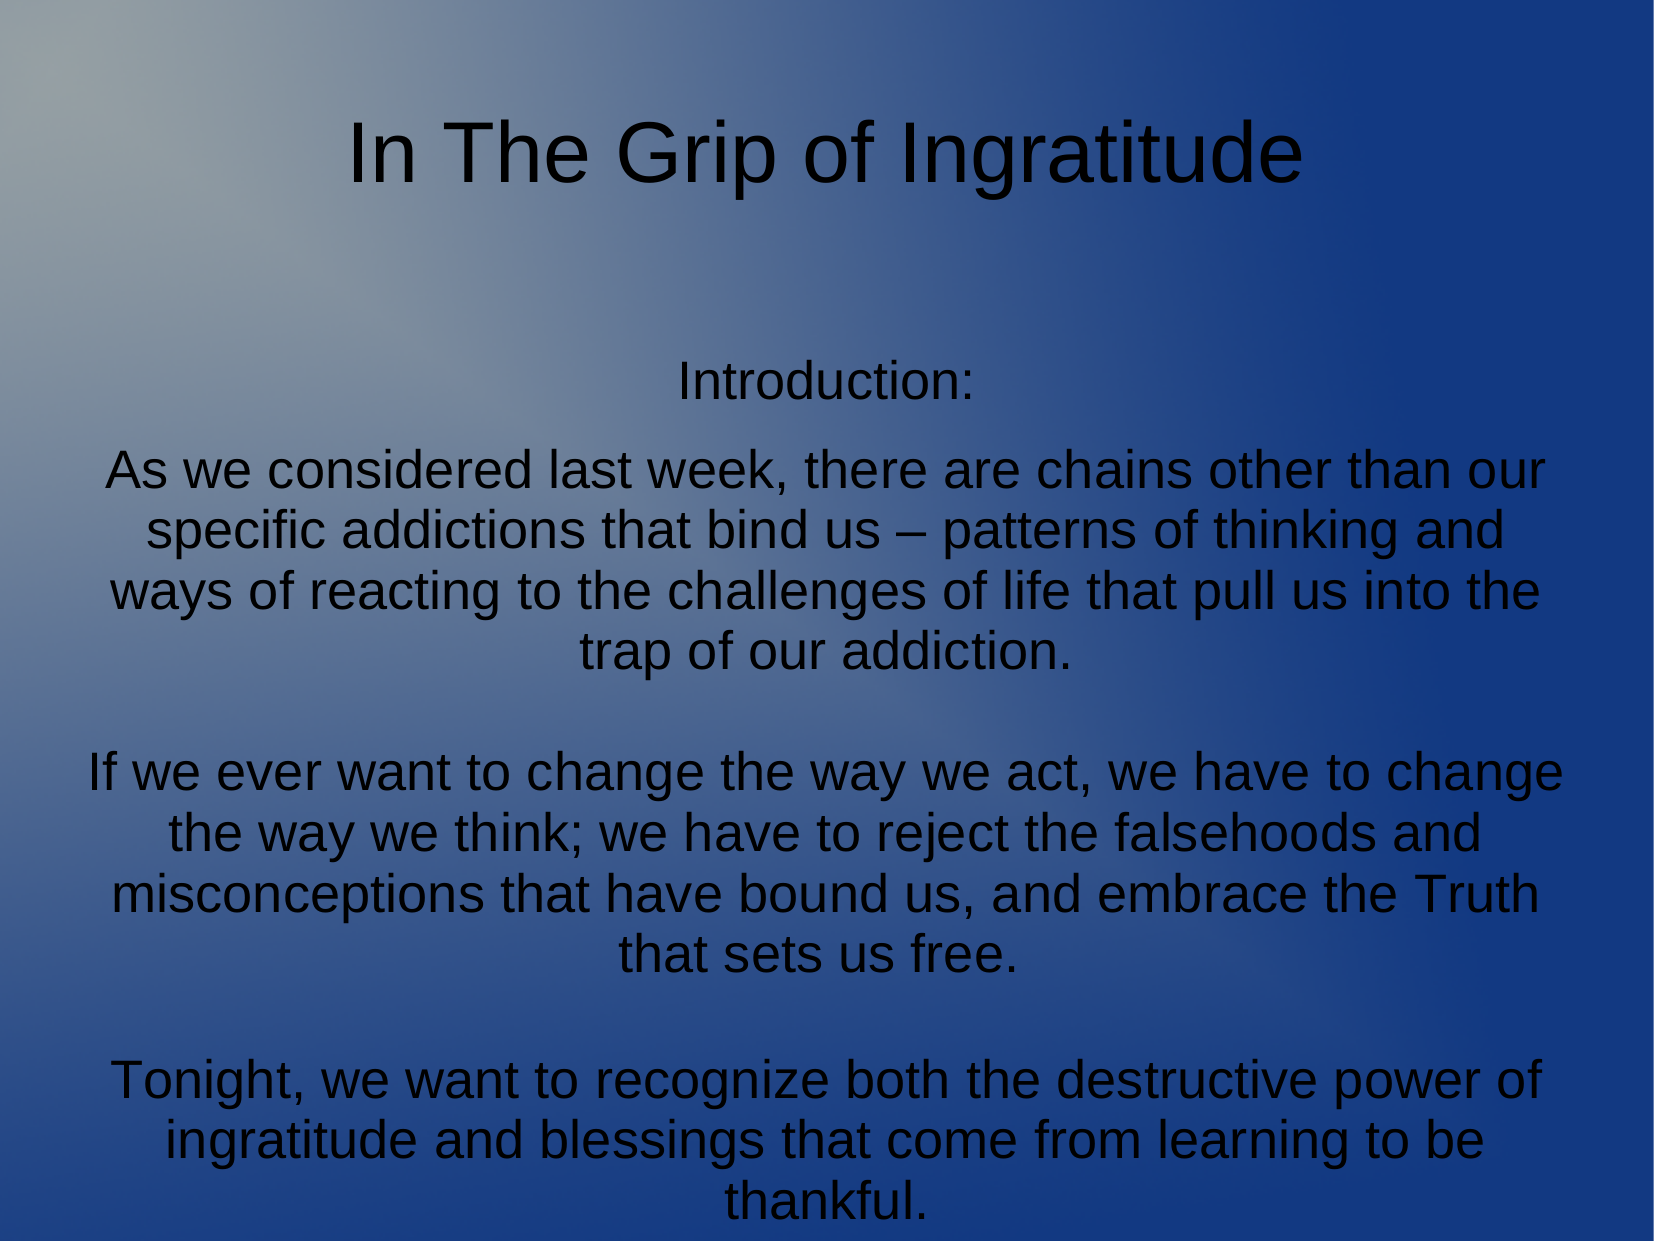

# In The Grip of Ingratitude
Introduction:
As we considered last week, there are chains other than our specific addictions that bind us – patterns of thinking and ways of reacting to the challenges of life that pull us into the trap of our addiction.
If we ever want to change the way we act, we have to change the way we think; we have to reject the falsehoods and misconceptions that have bound us, and embrace the Truth that sets us free.
Tonight, we want to recognize both the destructive power of ingratitude and blessings that come from learning to be thankful.